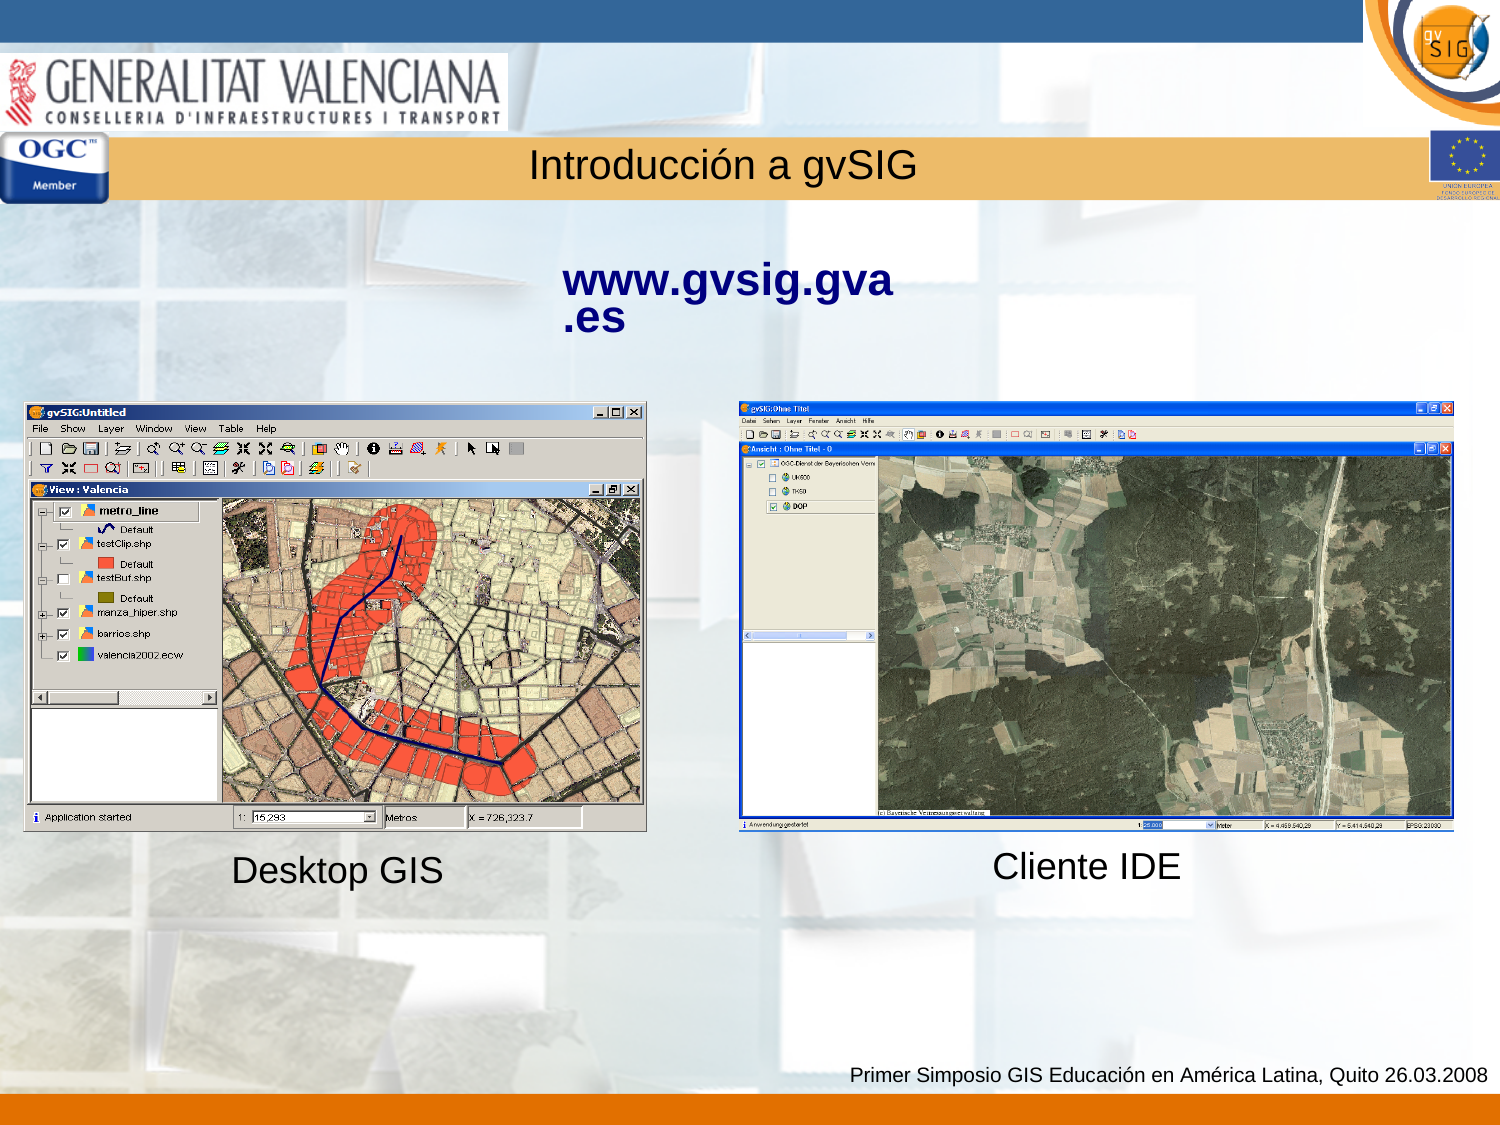

Introducción a gvSIG
 www.gvsig.gva.es
Cliente IDE
Desktop GIS